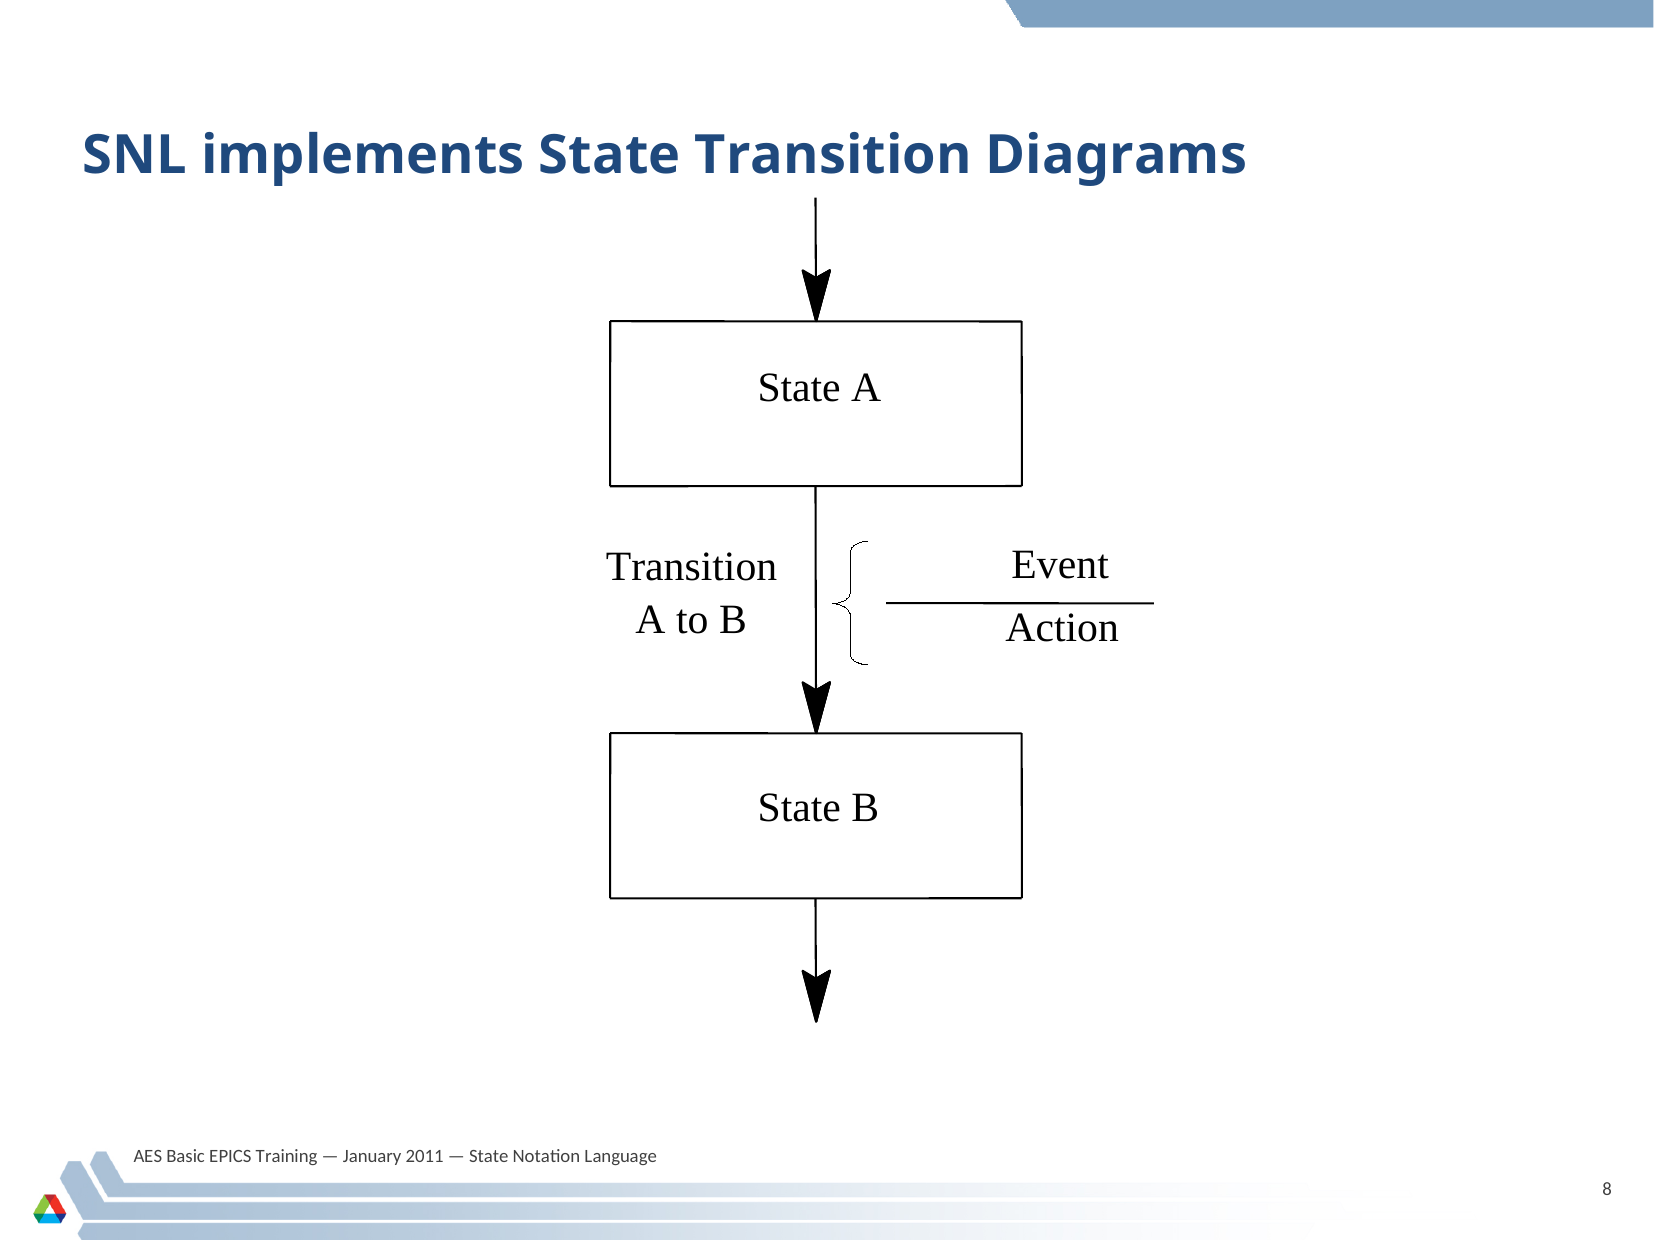

# SNL implements State Transition Diagrams
State A
Event
Transition
A to B
Action
State B
AES Basic EPICS Training — January 2011 — State Notation Language
8